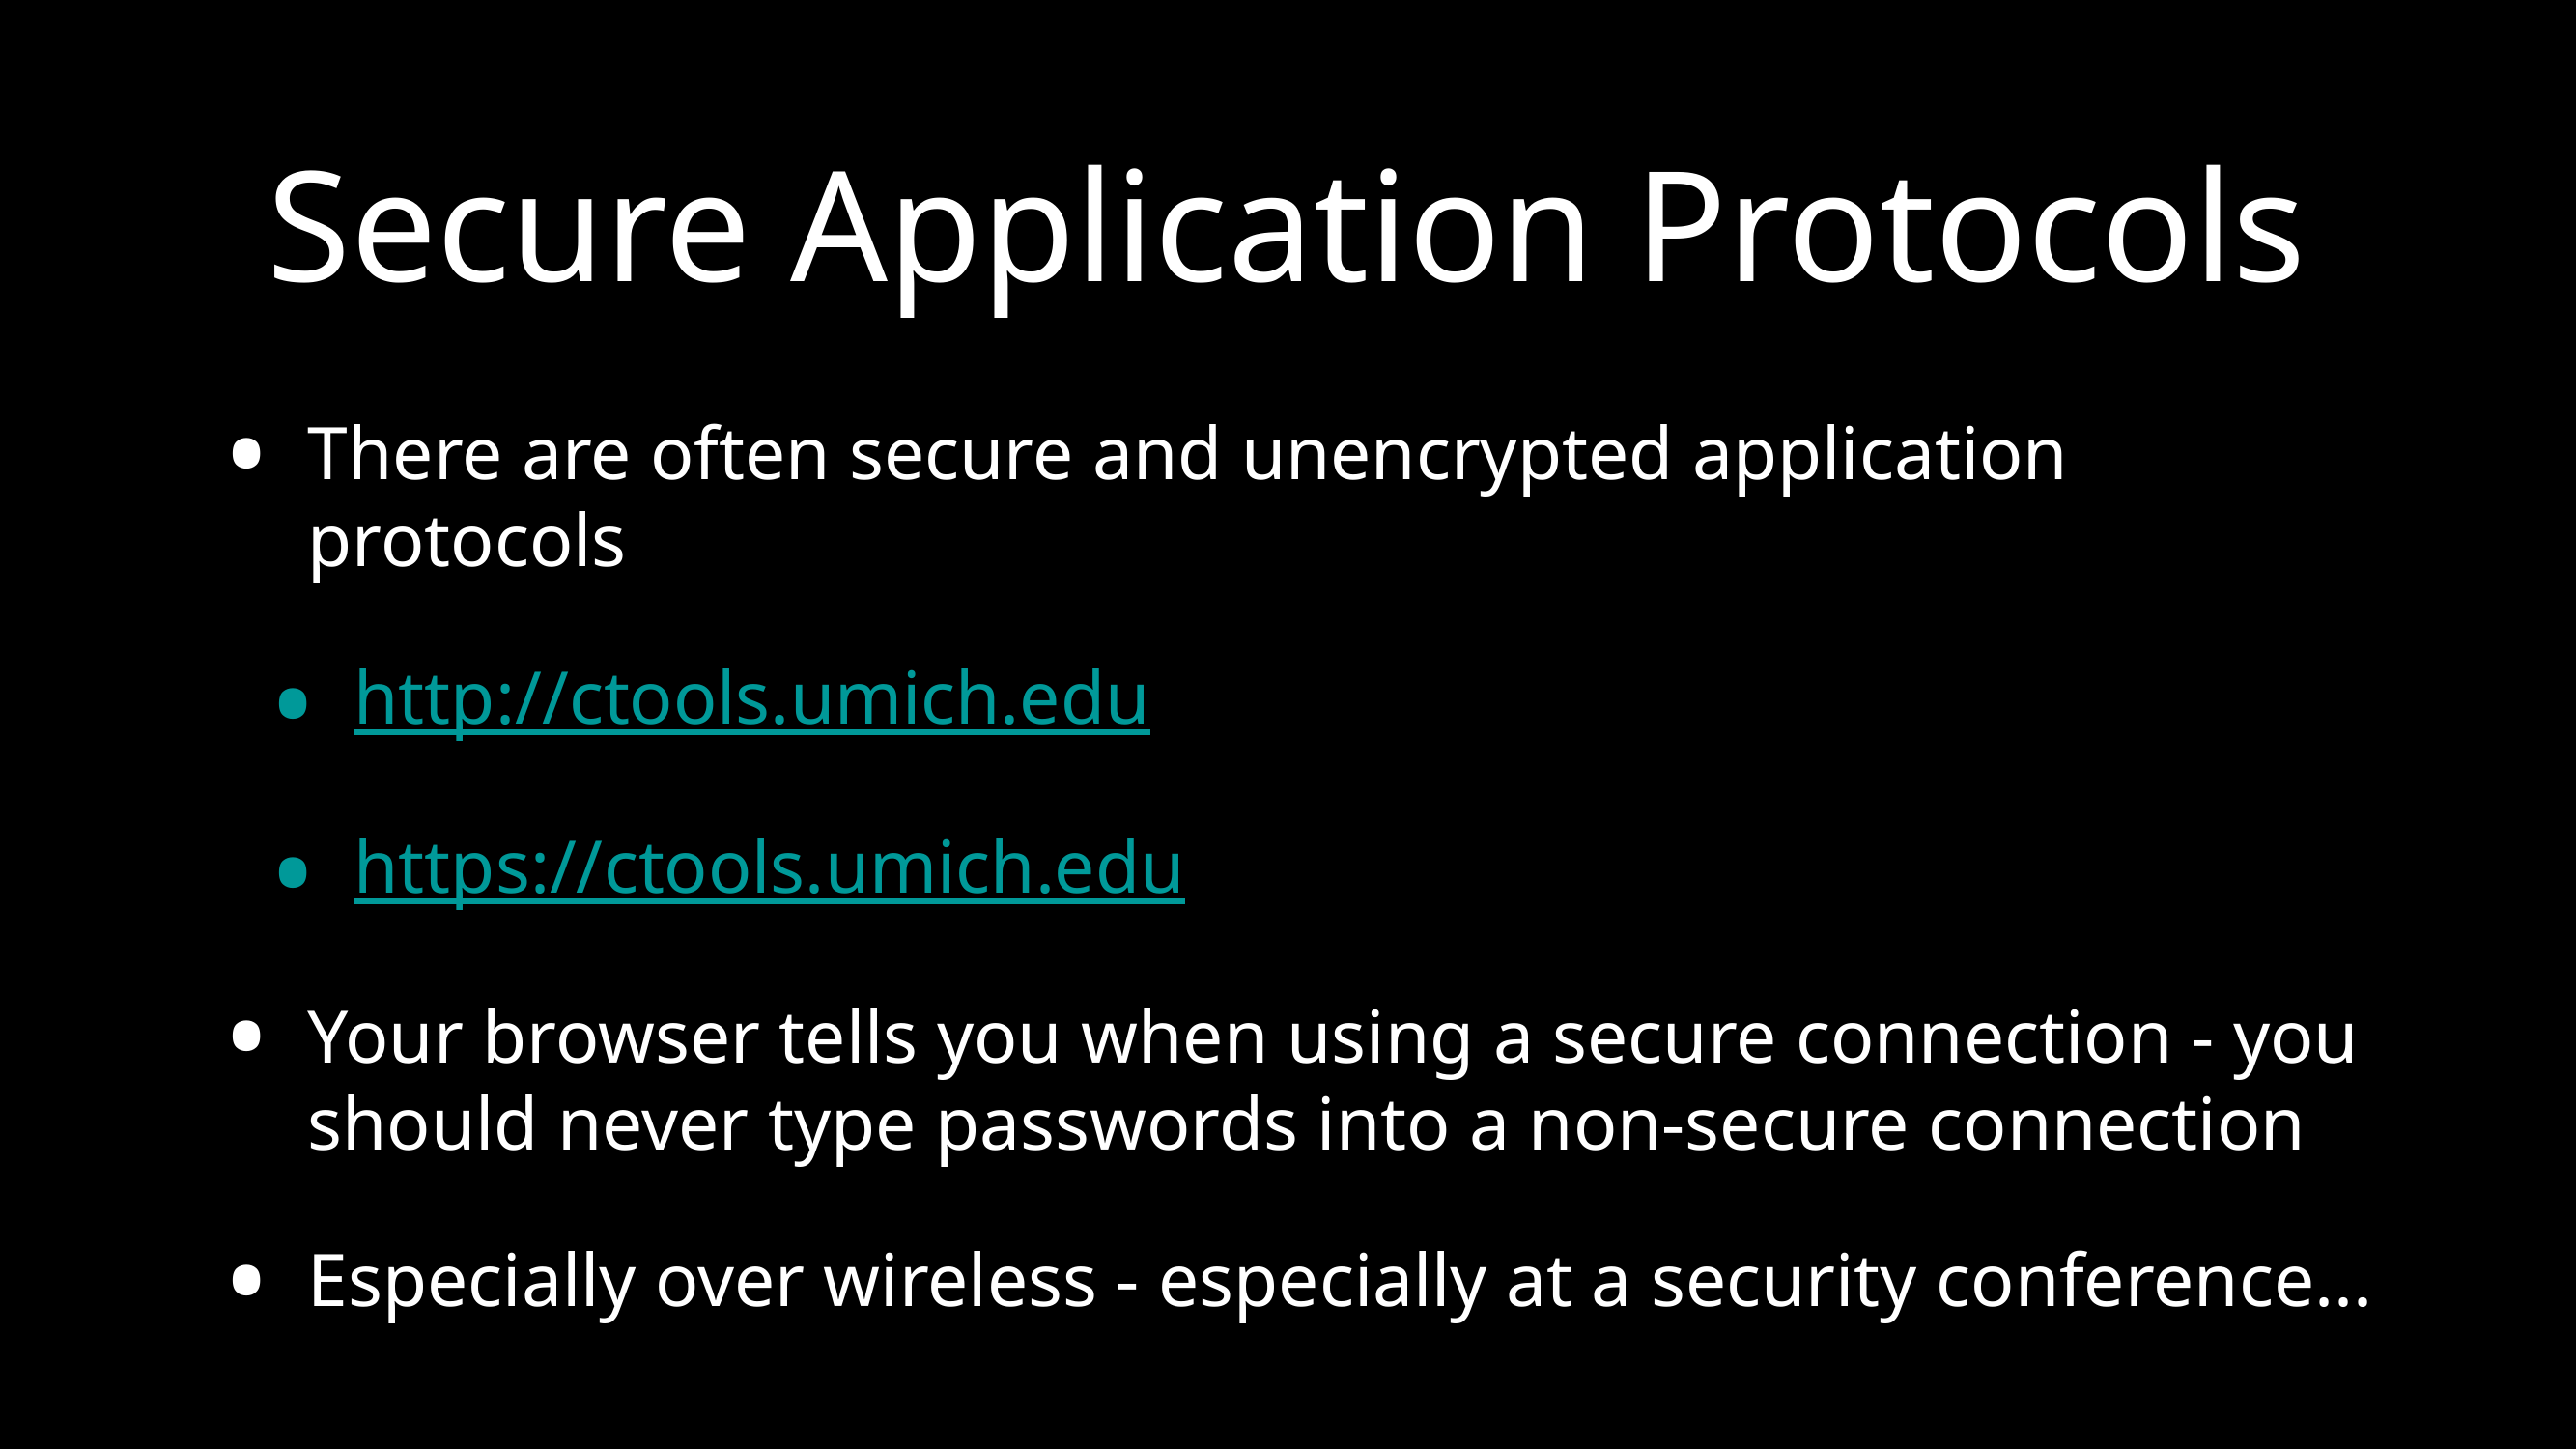

# Secure Application Protocols
There are often secure and unencrypted application protocols
http://ctools.umich.edu
https://ctools.umich.edu
Your browser tells you when using a secure connection - you should never type passwords into a non-secure connection
Especially over wireless - especially at a security conference...